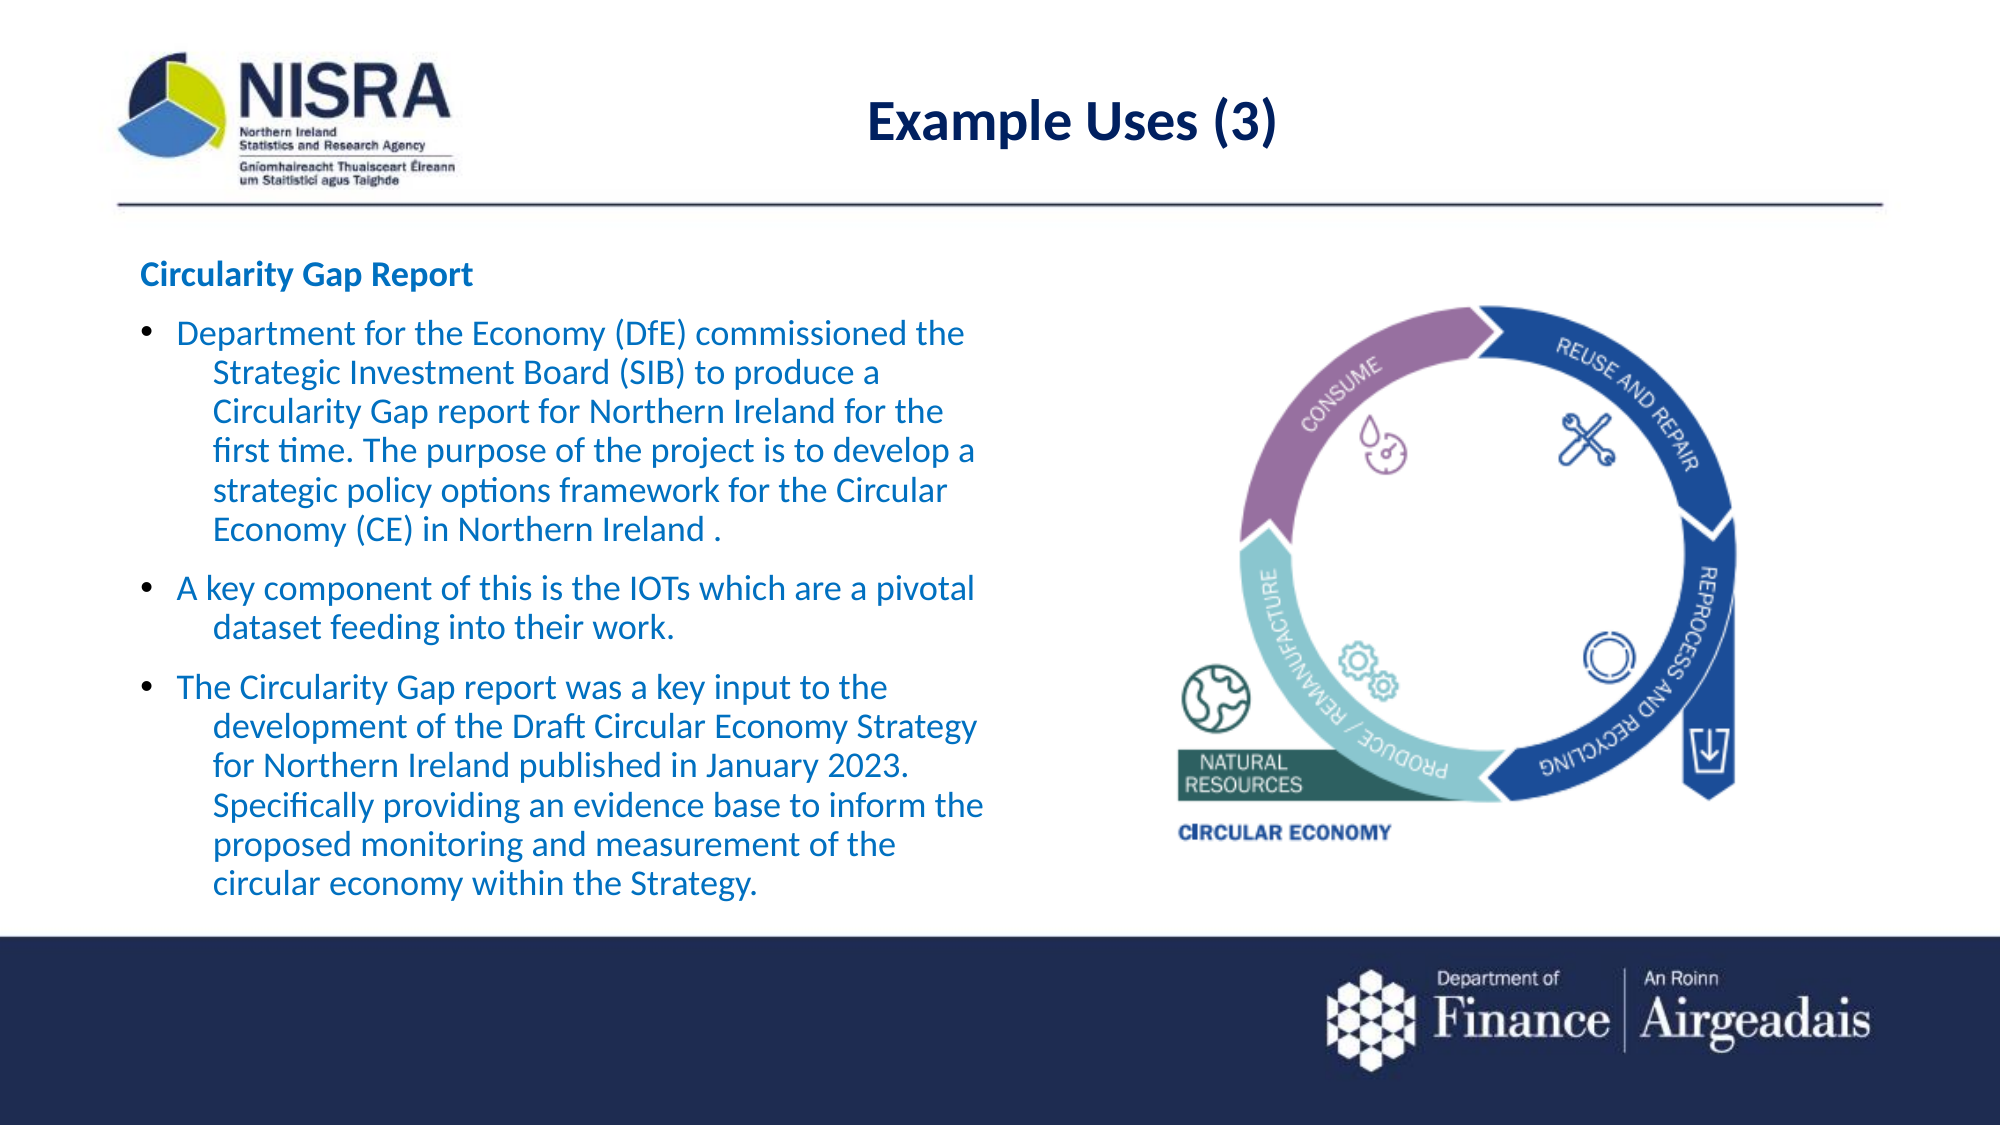

Example Uses (3)
# Circularity Gap Report
Department for the Economy (DfE) commissioned the Strategic Investment Board (SIB) to produce a Circularity Gap report for Northern Ireland for the first time. The purpose of the project is to develop a strategic policy options framework for the Circular Economy (CE) in Northern Ireland .
A key component of this is the IOTs which are a pivotal dataset feeding into their work.
The Circularity Gap report was a key input to the development of the Draft Circular Economy Strategyfor Northern Ireland published in January 2023. Specifically providing an evidence base to inform the proposed monitoring and measurement of the circular economy within the Strategy.